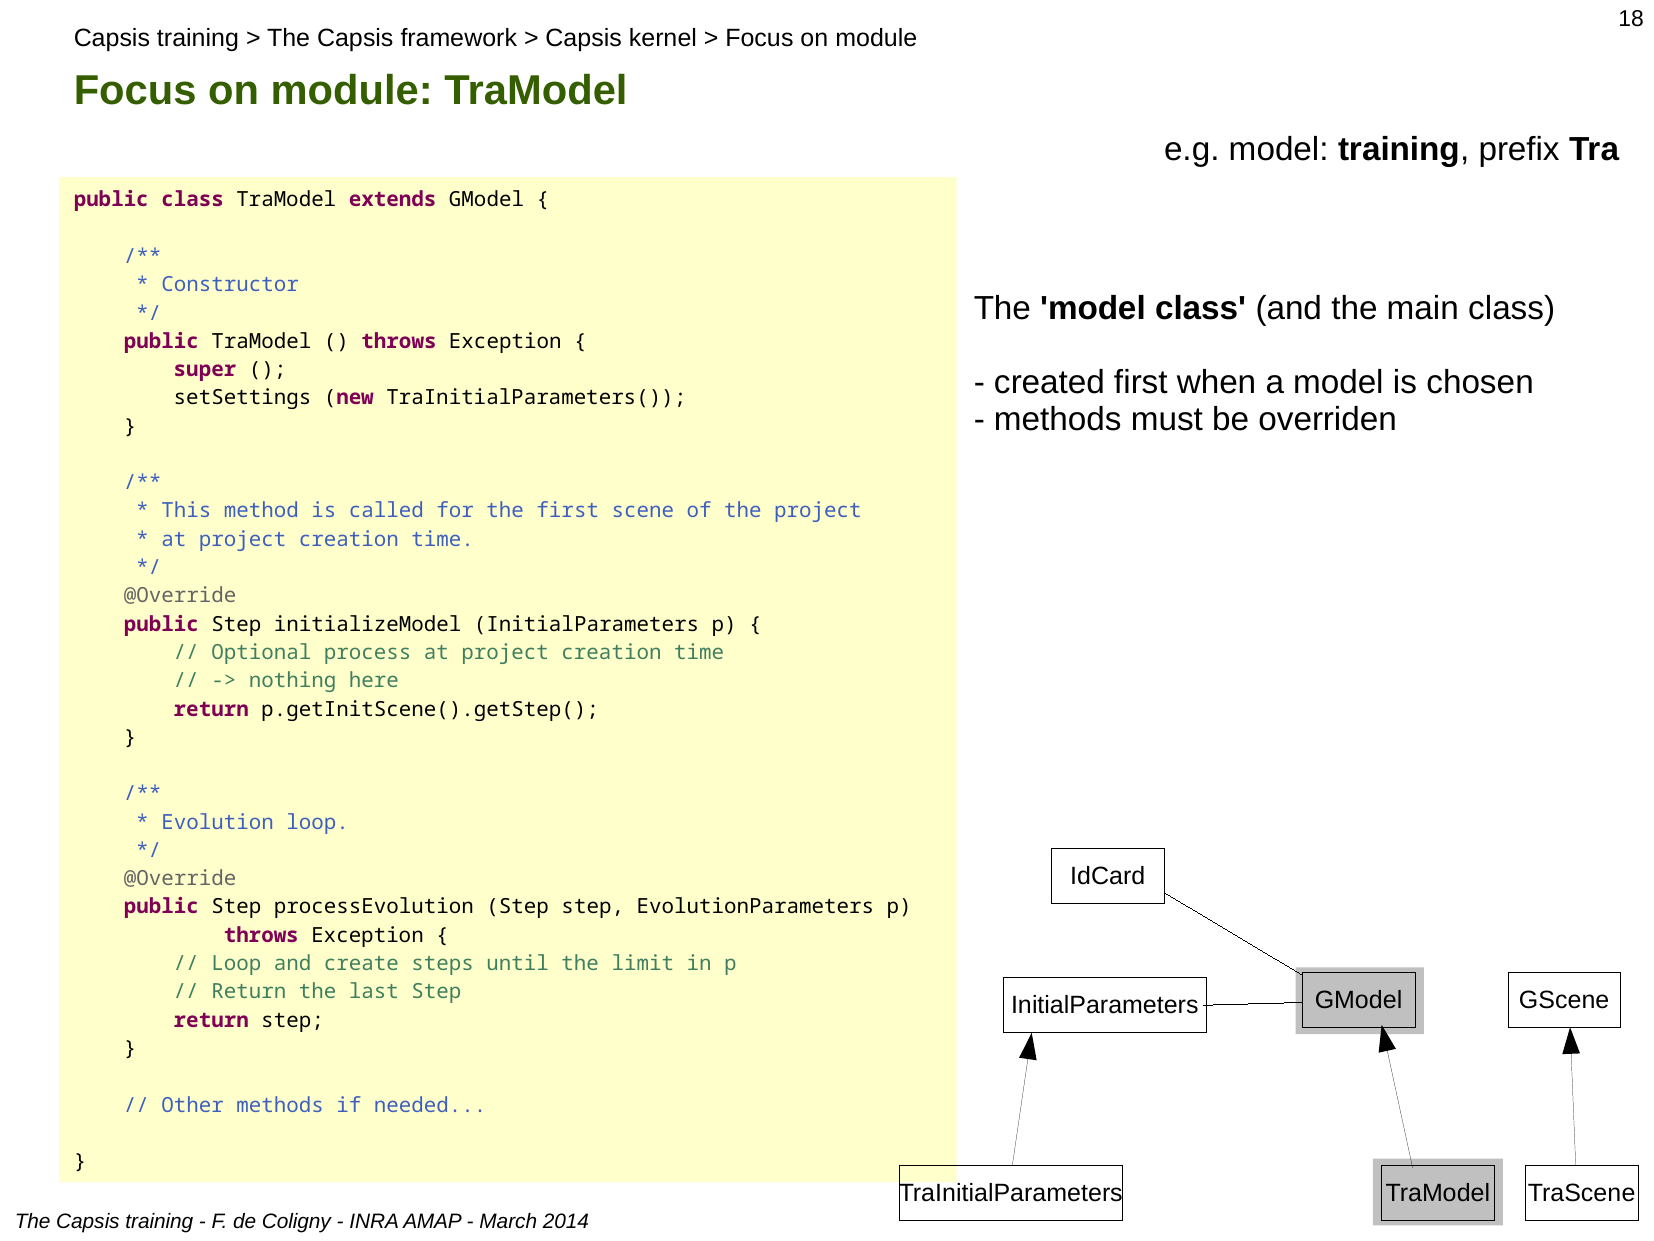

18
Capsis training > The Capsis framework > Capsis kernel > Focus on module
Focus on module: TraModel
e.g. model: training, prefix Tra
public class TraModel extends GModel {
 /**
 * Constructor
 */
 public TraModel () throws Exception {
 super ();
 setSettings (new TraInitialParameters());
 }
 /**
 * This method is called for the first scene of the project
 * at project creation time.
 */
 @Override
 public Step initializeModel (InitialParameters p) {
 // Optional process at project creation time
 // -> nothing here
 return p.getInitScene().getStep();
 }
 /**
 * Evolution loop.
 */
 @Override
 public Step processEvolution (Step step, EvolutionParameters p)
 throws Exception {
 // Loop and create steps until the limit in p
 // Return the last Step
 return step;
 }
 // Other methods if needed...
}
The 'model class' (and the main class)
- created first when a model is chosen
- methods must be overriden
IdCard
GModel
GScene
InitialParameters
TraInitialParameters
TraModel
TraScene
The Capsis training - F. de Coligny - INRA AMAP - March 2014